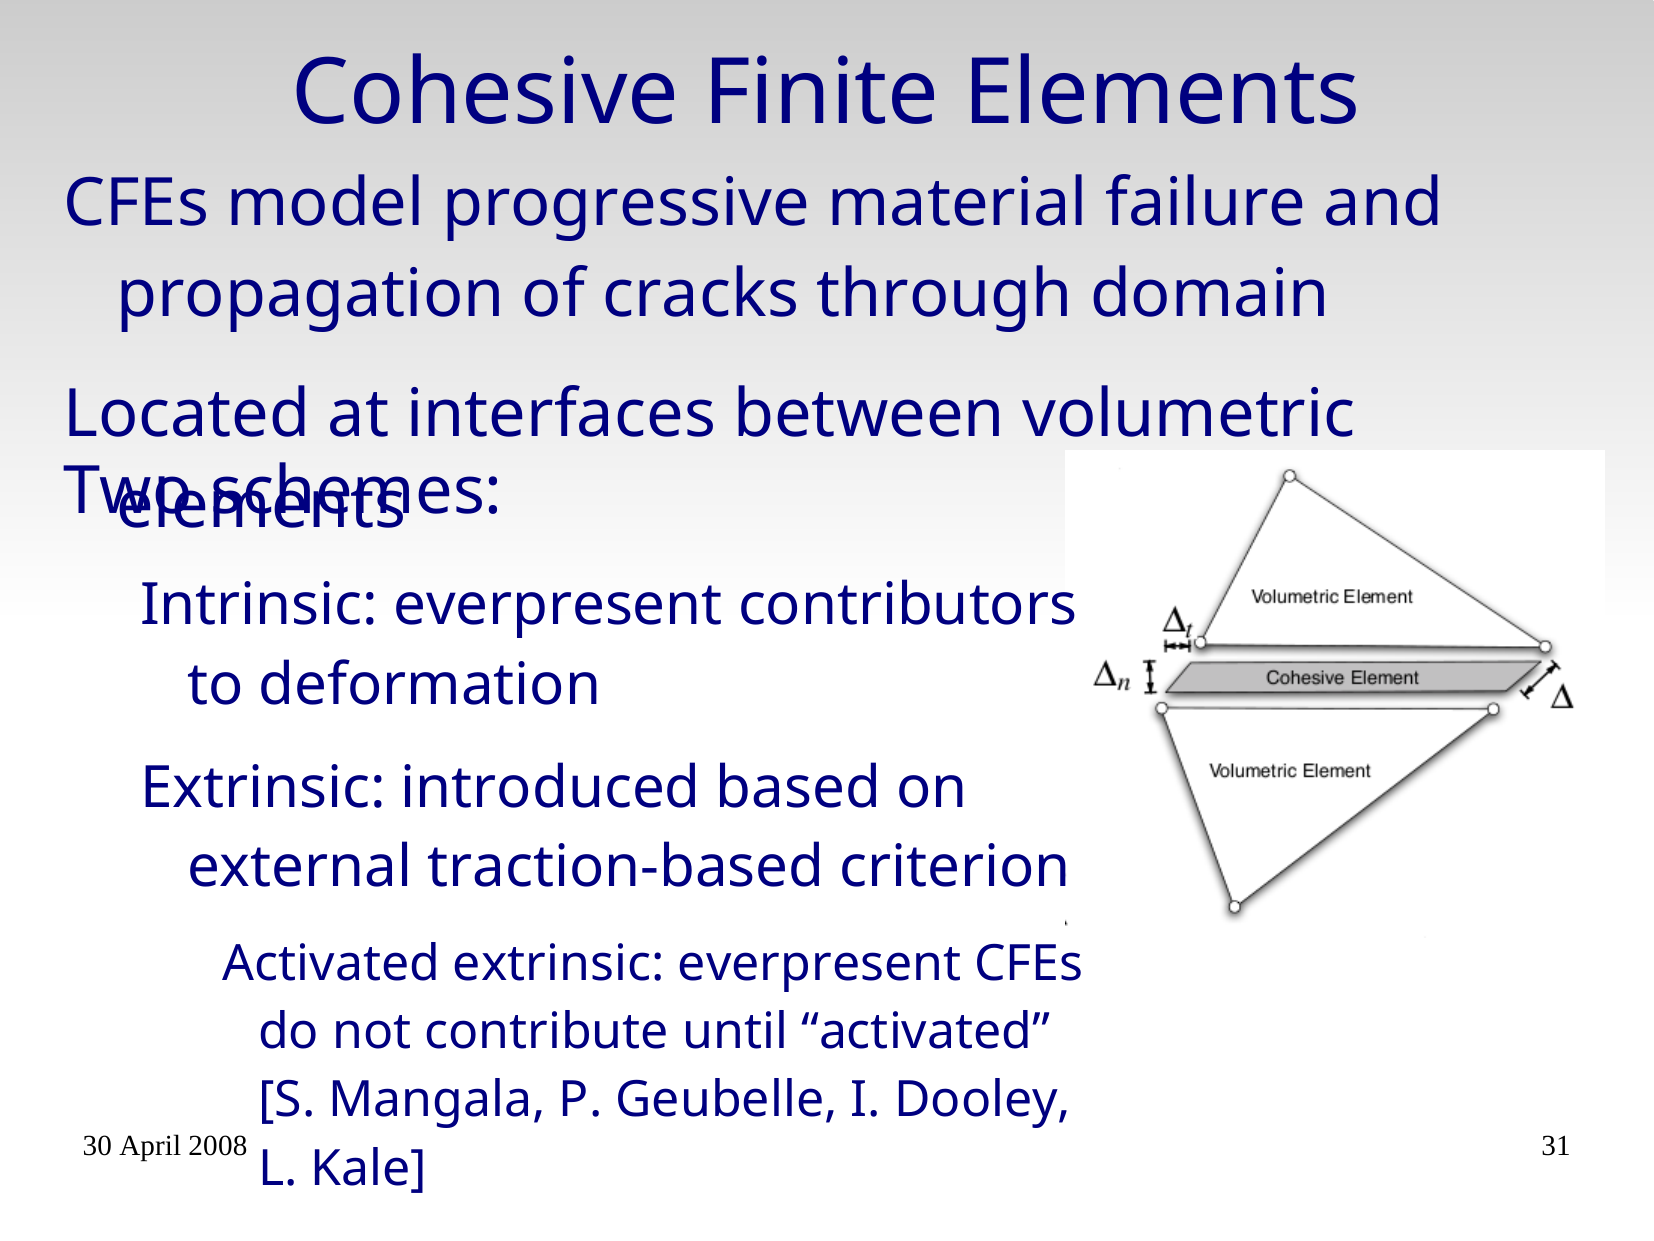

# Cohesive Finite Elements
CFEs model progressive material failure and propagation of cracks through domain
Located at interfaces between volumetric elements
Two schemes:
Intrinsic: everpresent contributors to deformation
Extrinsic: introduced based on external traction-based criterion
Activated extrinsic: everpresent CFEs do not contribute until “activated” [S. Mangala, P. Geubelle, I. Dooley, L. Kale]
30 April 2008
31